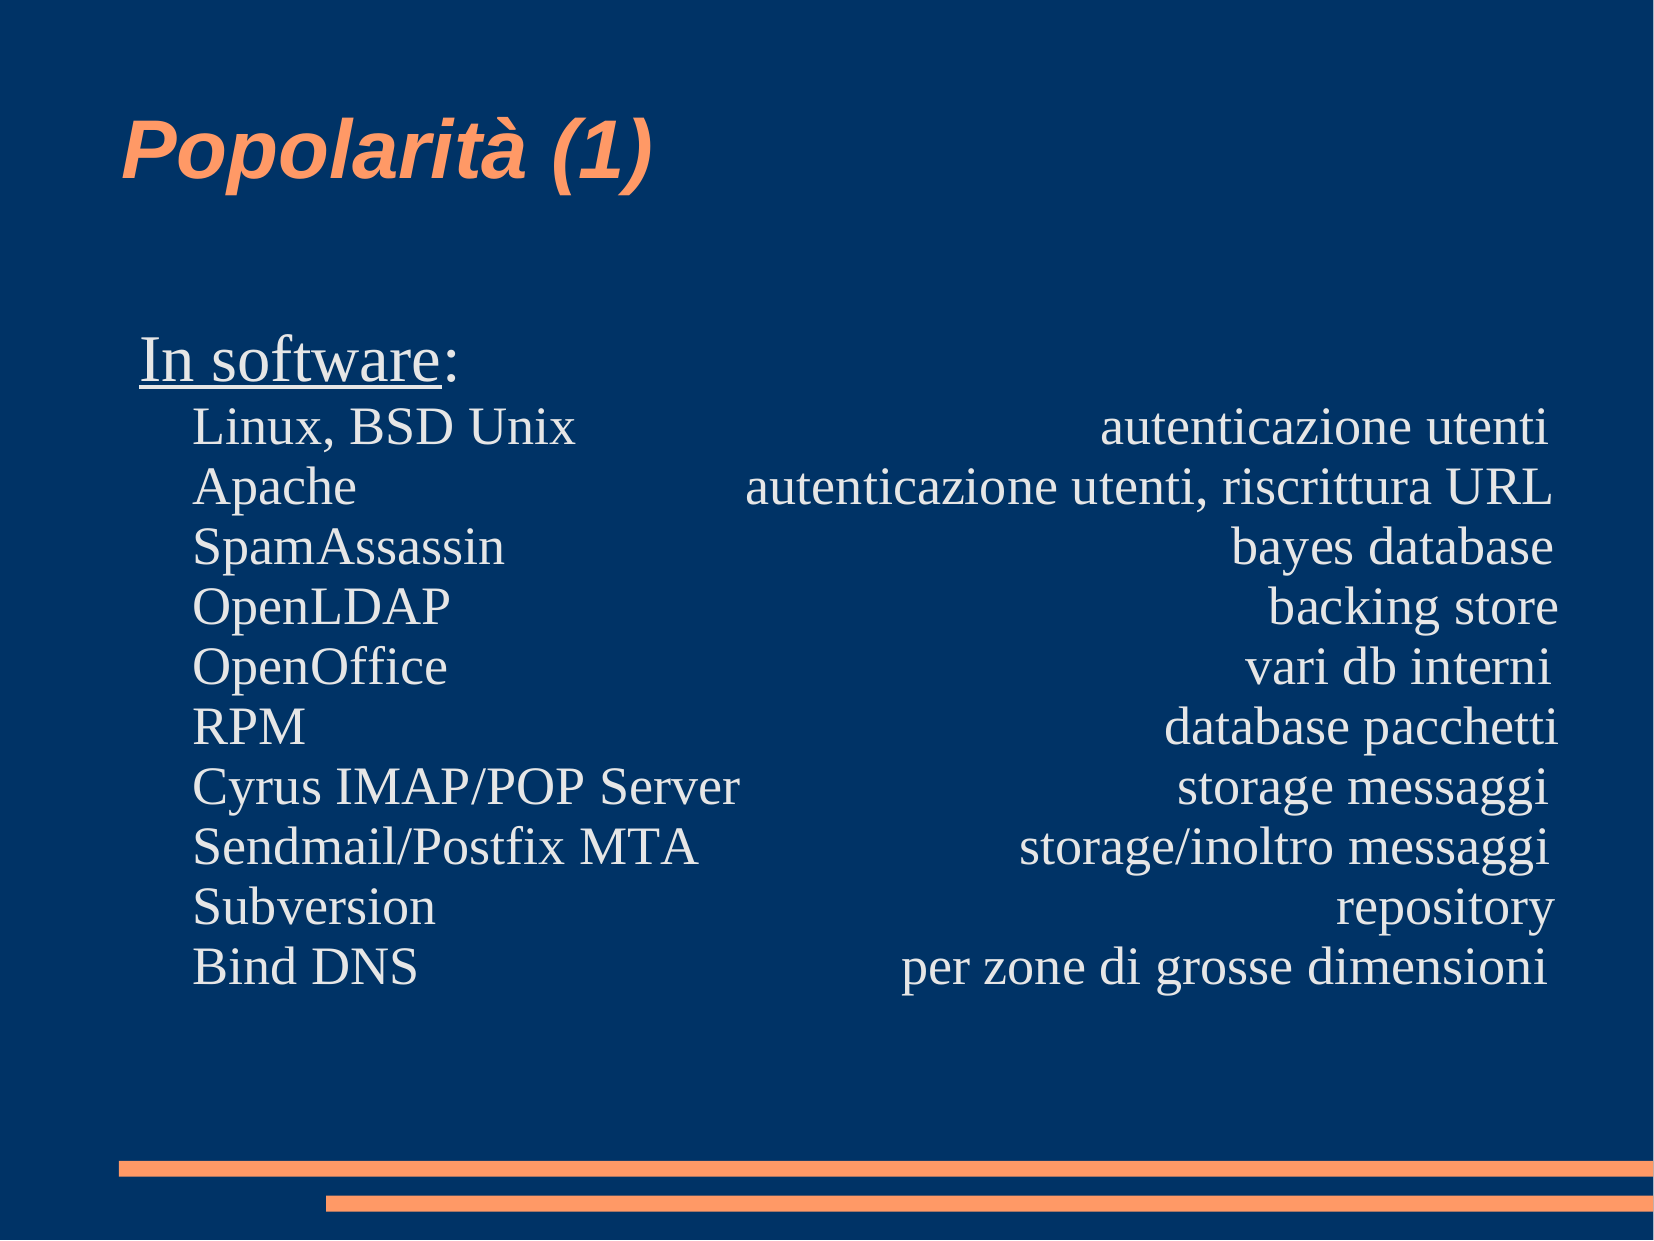

# Popolarità (1)
In software:
Linux, BSD Unix				 autenticazione utenti
Apache			 autenticazione utenti, riscrittura URL
SpamAssassin						 bayes database
OpenLDAP							 backing store
OpenOffice						 vari db interni
RPM								 database pacchetti
Cyrus IMAP/POP Server				 storage messaggi
Sendmail/Postfix MTA			storage/inoltro messaggi
Subversion							 repository
Bind DNS					per zone di grosse dimensioni